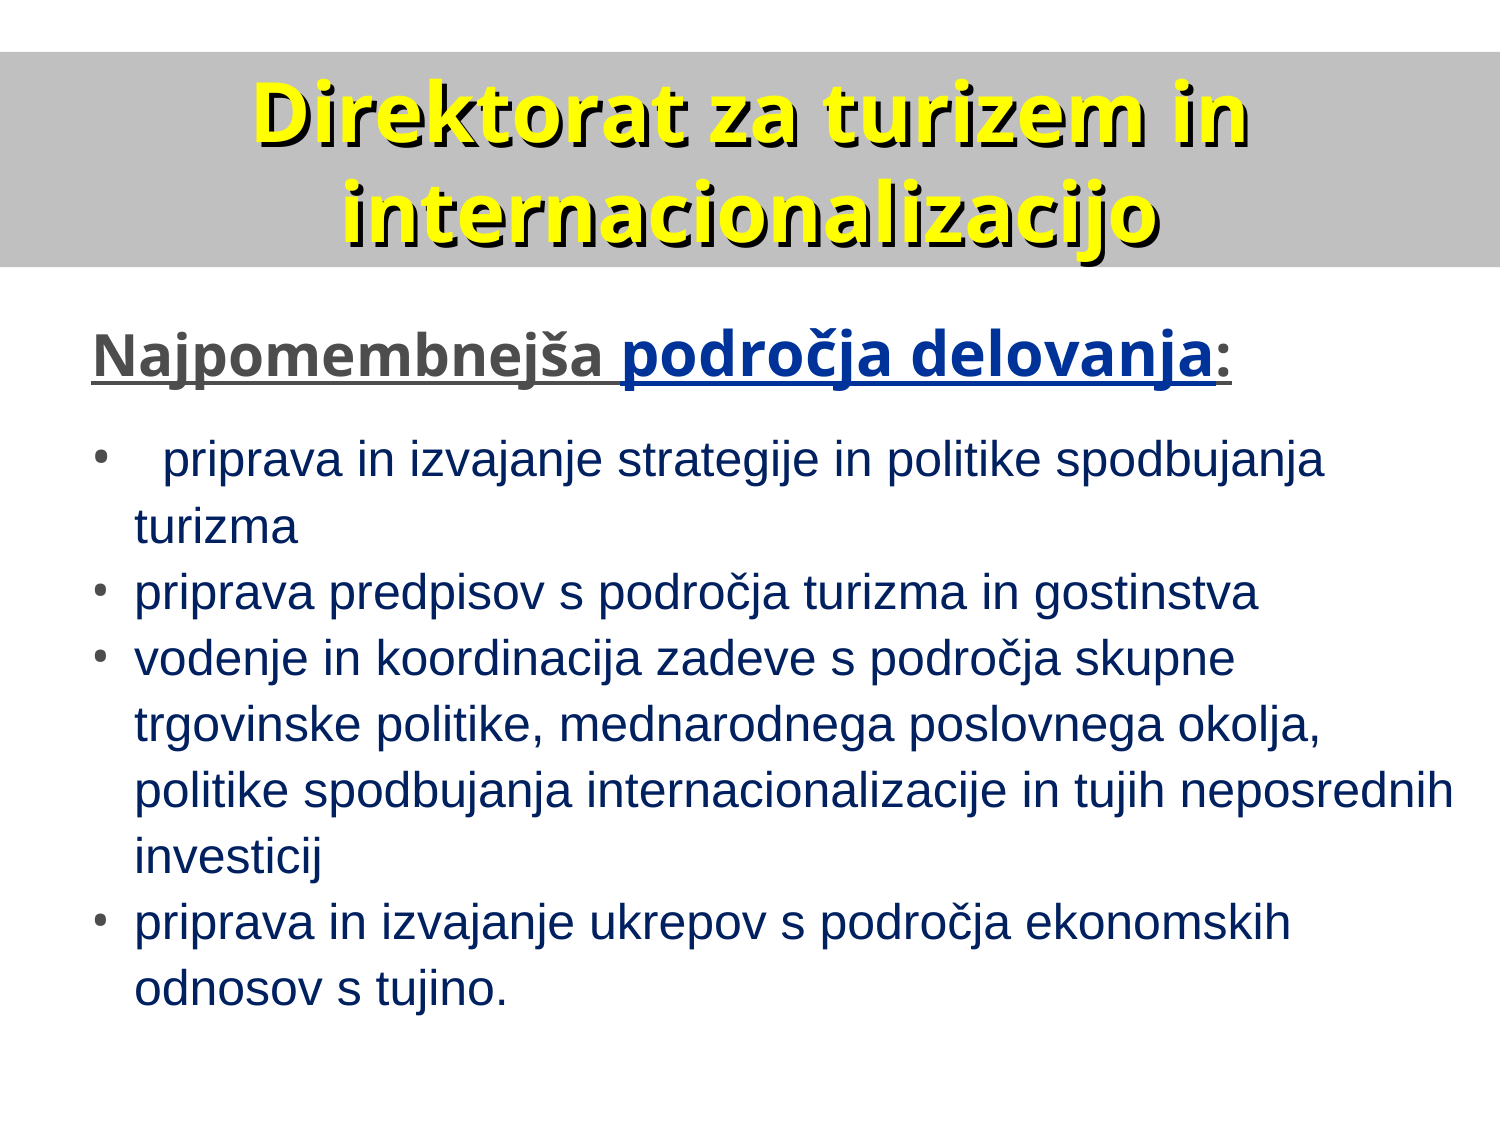

Direktorat za turizem in internacionalizacijo
Najpomembnejša področja delovanja:
 priprava in izvajanje strategije in politike spodbujanja turizma
priprava predpisov s področja turizma in gostinstva
vodenje in koordinacija zadeve s področja skupne trgovinske politike, mednarodnega poslovnega okolja, politike spodbujanja internacionalizacije in tujih neposrednih investicij
priprava in izvajanje ukrepov s področja ekonomskih odnosov s tujino.